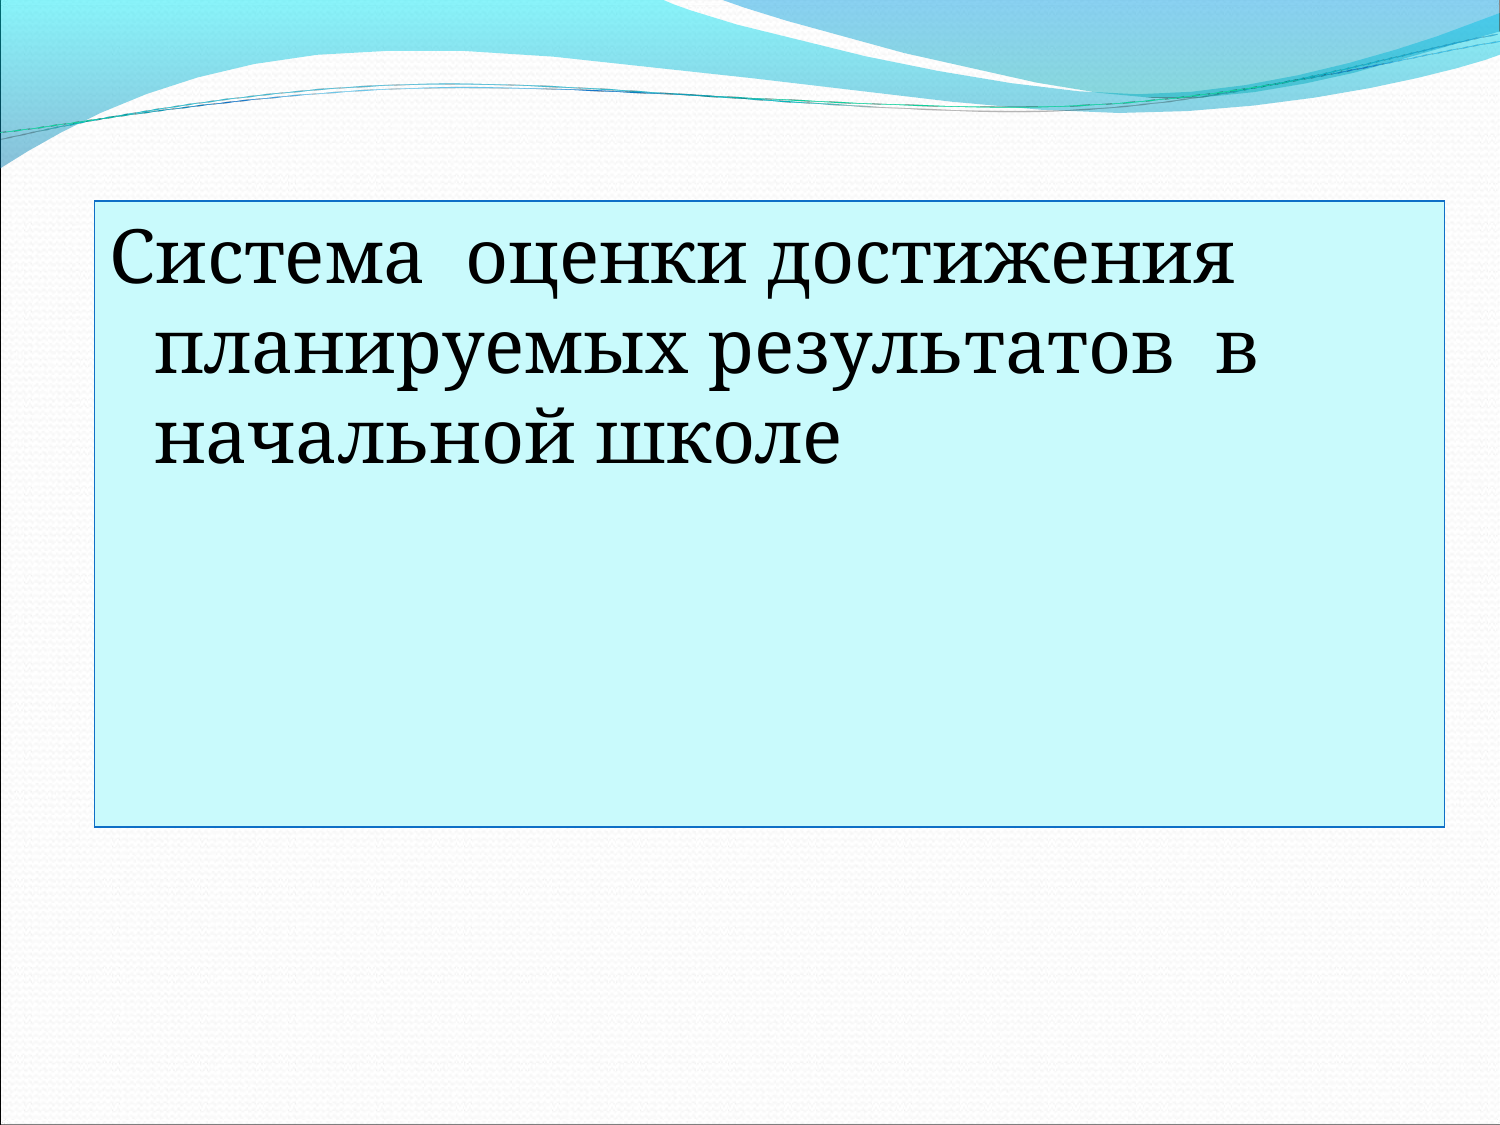

# Система оценки достижения планируемых результатов в начальной школе